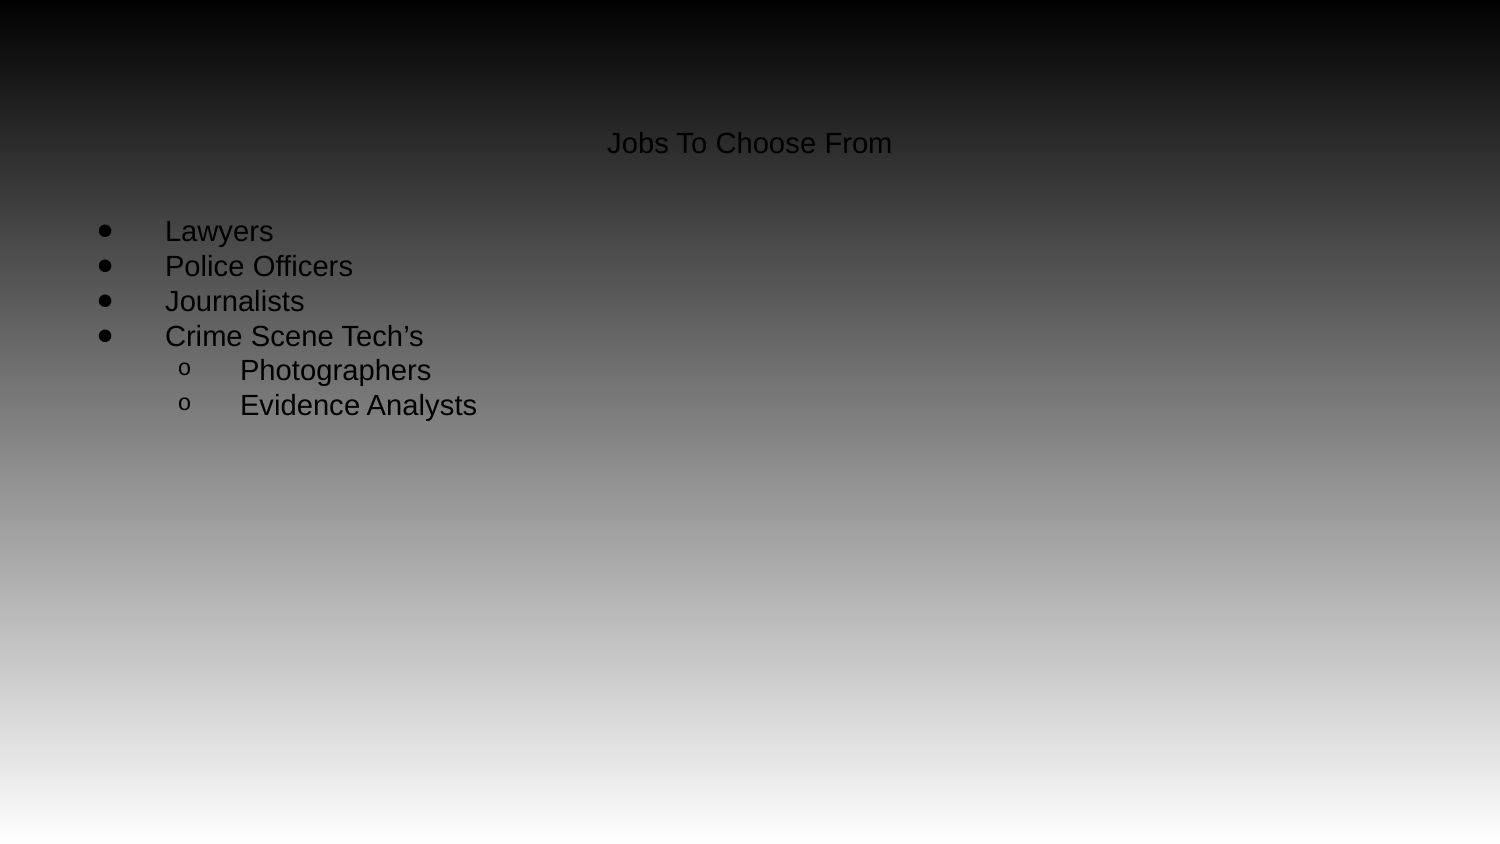

# Jobs To Choose From
Lawyers
Police Officers
Journalists
Crime Scene Tech’s
Photographers
Evidence Analysts